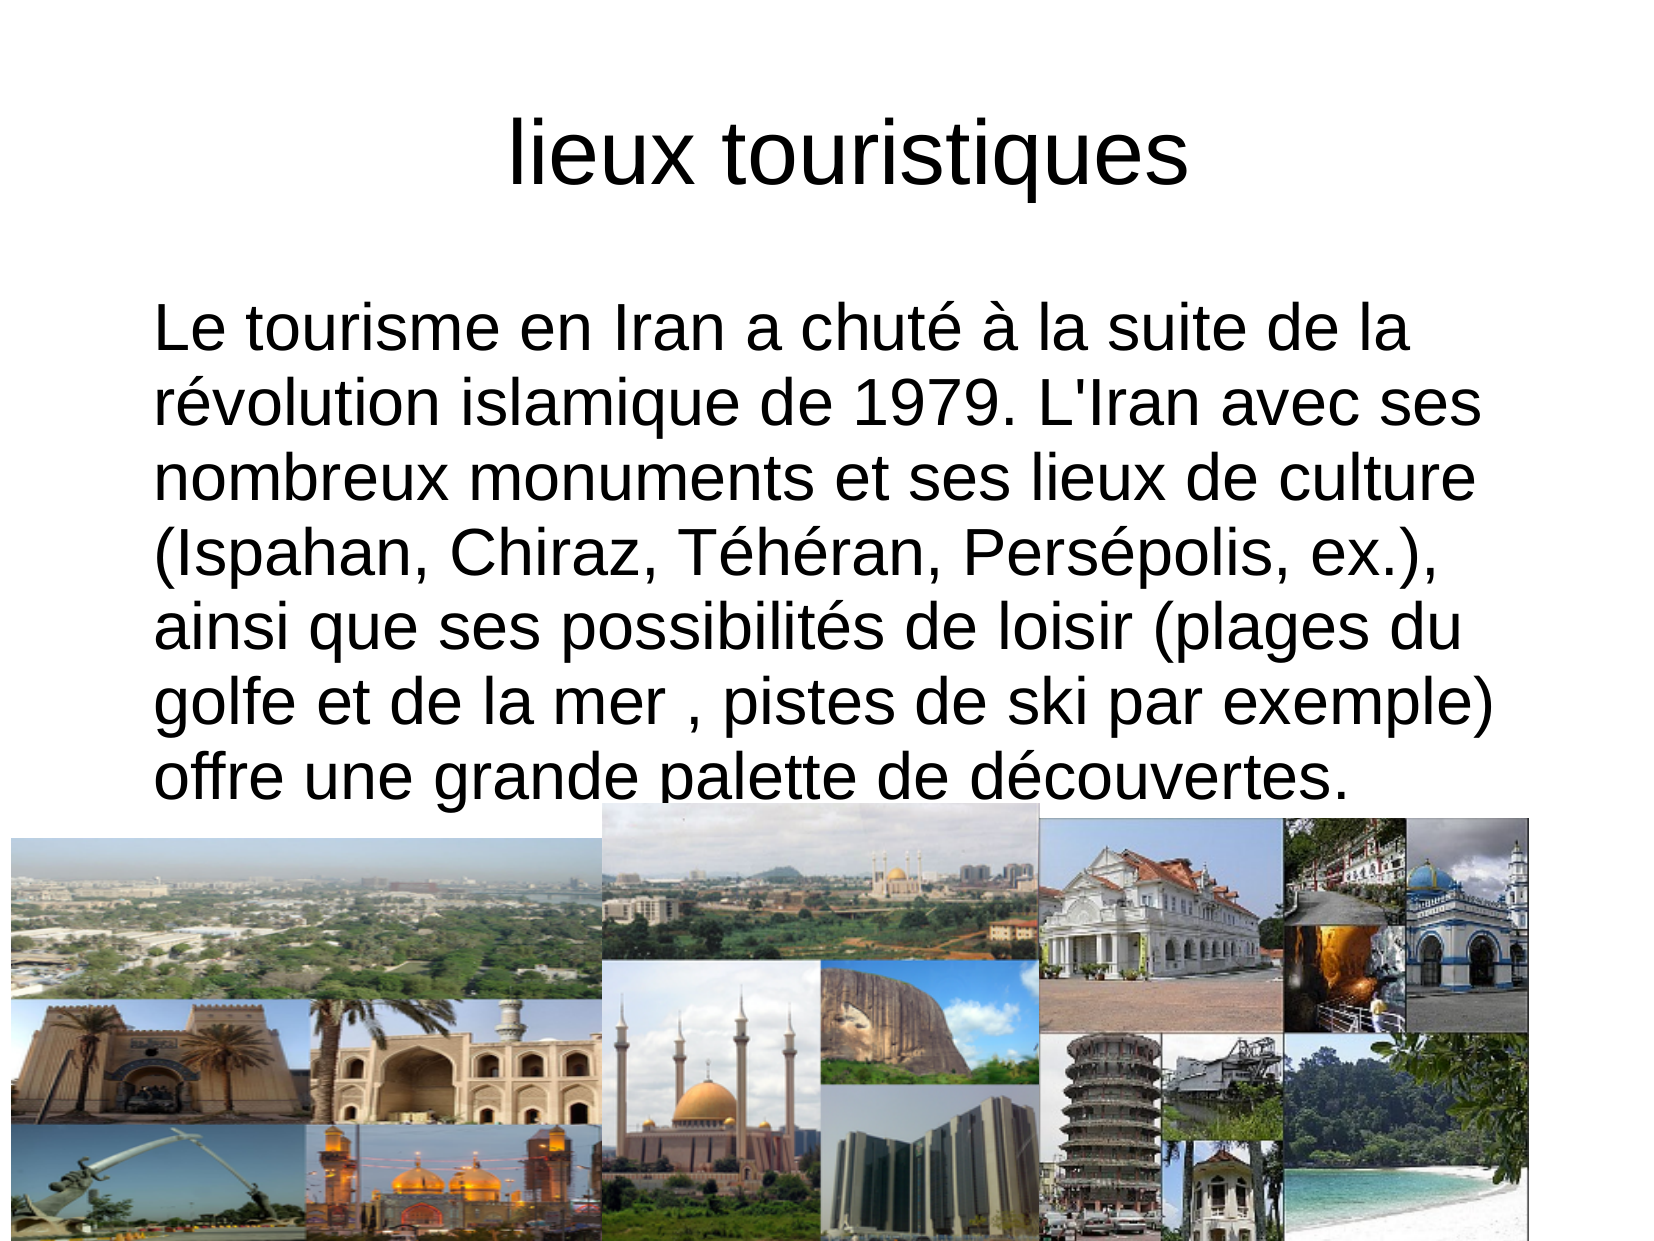

# lieux touristiques
Le tourisme en Iran a chuté à la suite de la révolution islamique de 1979. L'Iran avec ses nombreux monuments et ses lieux de culture (Ispahan, Chiraz, Téhéran, Persépolis, ex.), ainsi que ses possibilités de loisir (plages du golfe et de la mer , pistes de ski par exemple) offre une grande palette de découvertes.